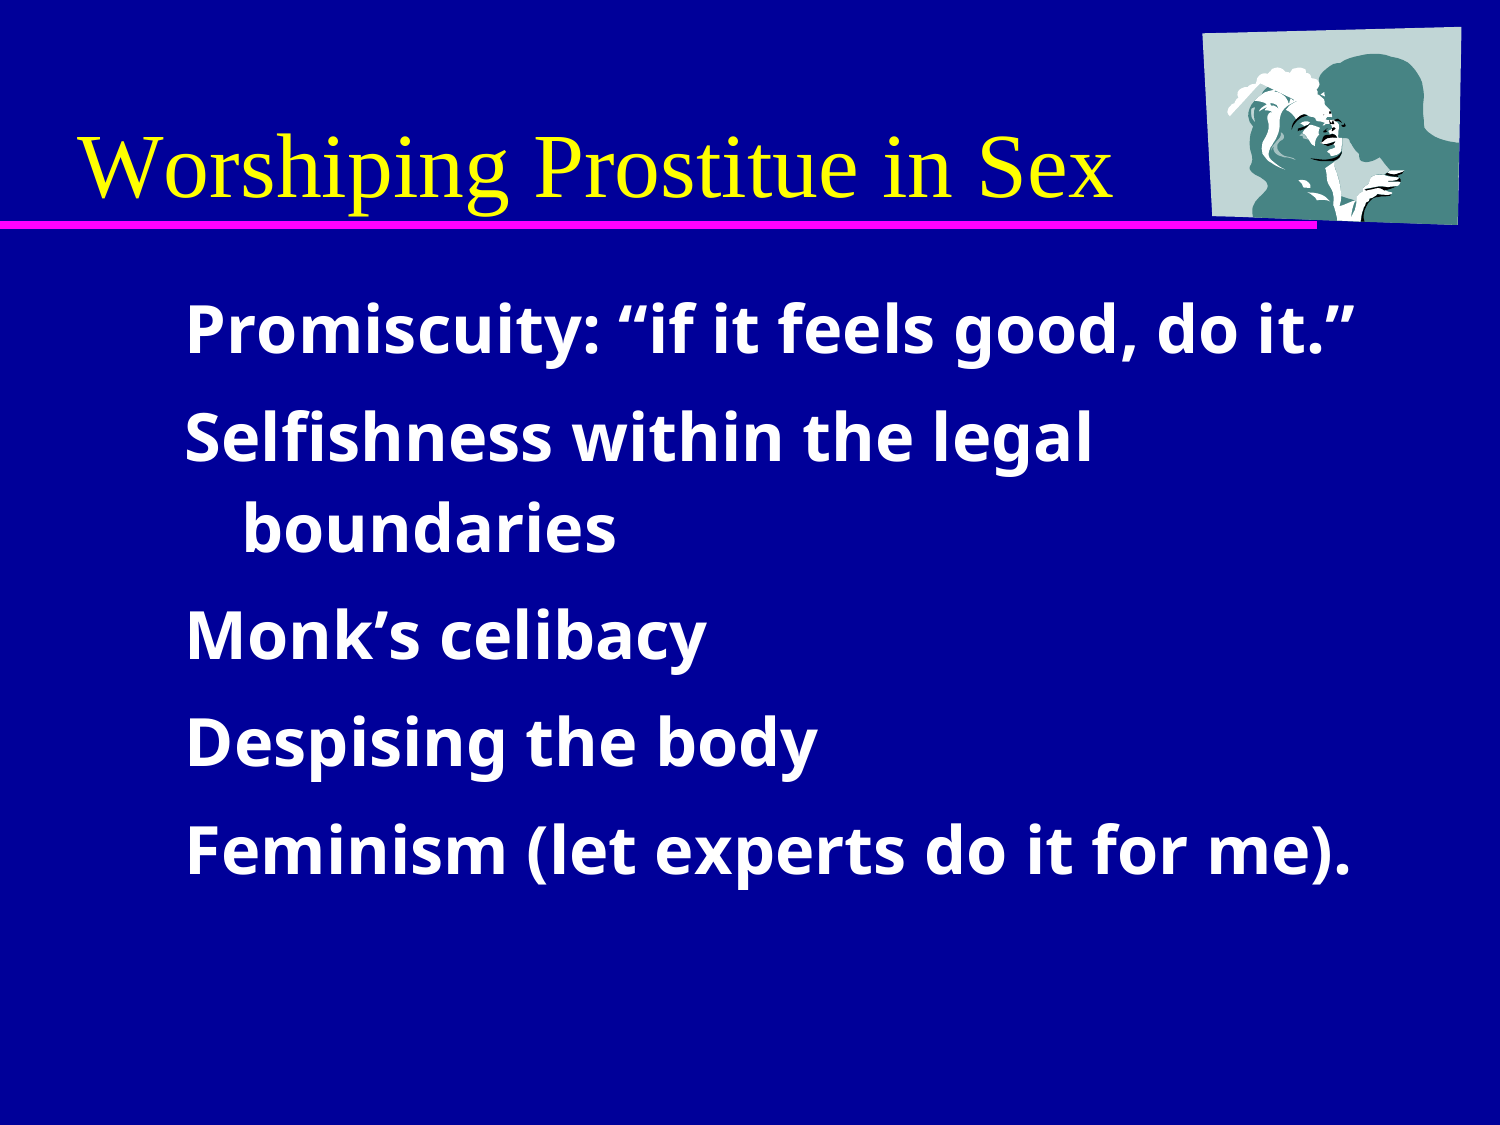

# Worshiping Prostitue in Sex
Promiscuity: “if it feels good, do it.”
Selfishness within the legal boundaries
Monk’s celibacy
Despising the body
Feminism (let experts do it for me).